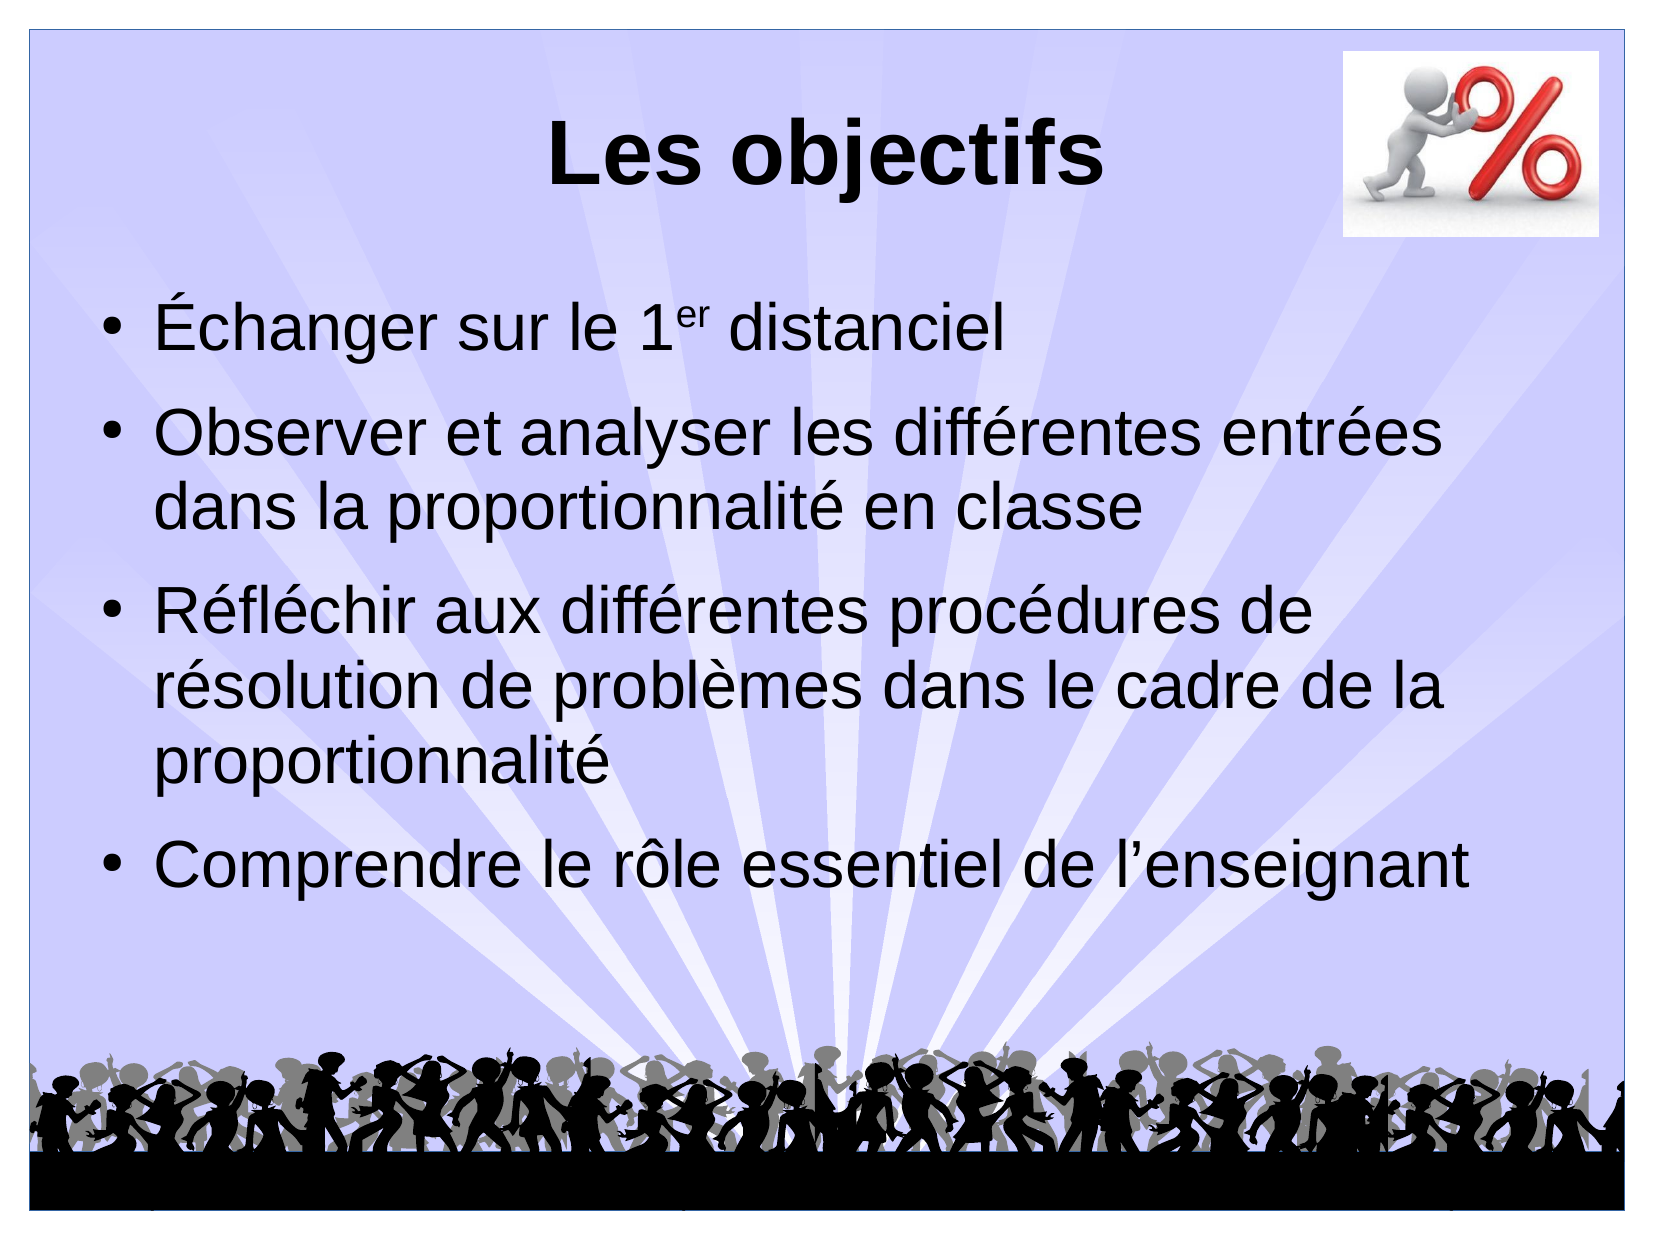

# Les objectifs
Échanger sur le 1er distanciel
Observer et analyser les différentes entrées dans la proportionnalité en classe
Réfléchir aux différentes procédures de résolution de problèmes dans le cadre de la proportionnalité
Comprendre le rôle essentiel de l’enseignant